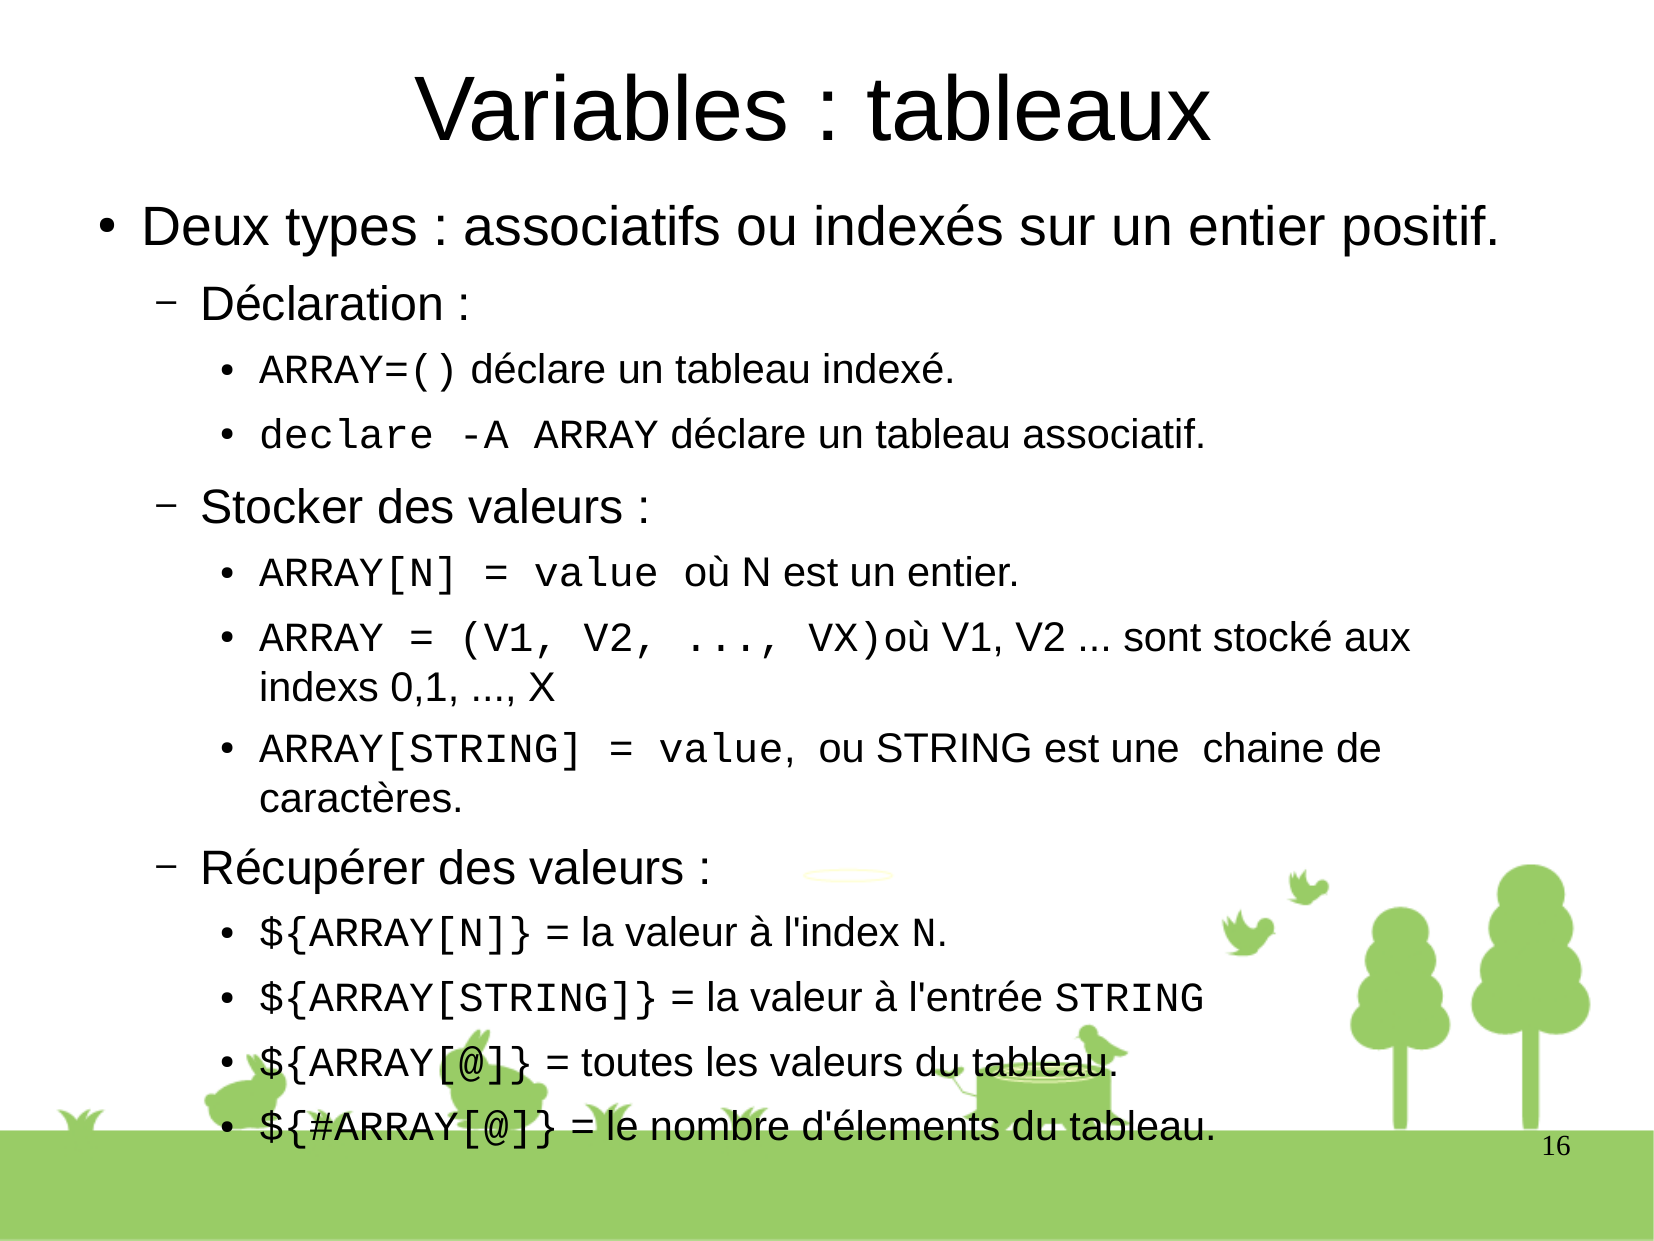

# Variables : tableaux
Deux types : associatifs ou indexés sur un entier positif.
Déclaration :
ARRAY=() déclare un tableau indexé.
declare -A ARRAY déclare un tableau associatif.
Stocker des valeurs :
ARRAY[N] = value où N est un entier.
ARRAY = (V1, V2, ..., VX)où V1, V2 ... sont stocké aux indexs 0,1, ..., X
ARRAY[STRING] = value, ou STRING est une chaine de caractères.
Récupérer des valeurs :
${ARRAY[N]} = la valeur à l'index N.
${ARRAY[STRING]} = la valeur à l'entrée STRING
${ARRAY[@]} = toutes les valeurs du tableau.
${#ARRAY[@]} = le nombre d'élements du tableau.
16